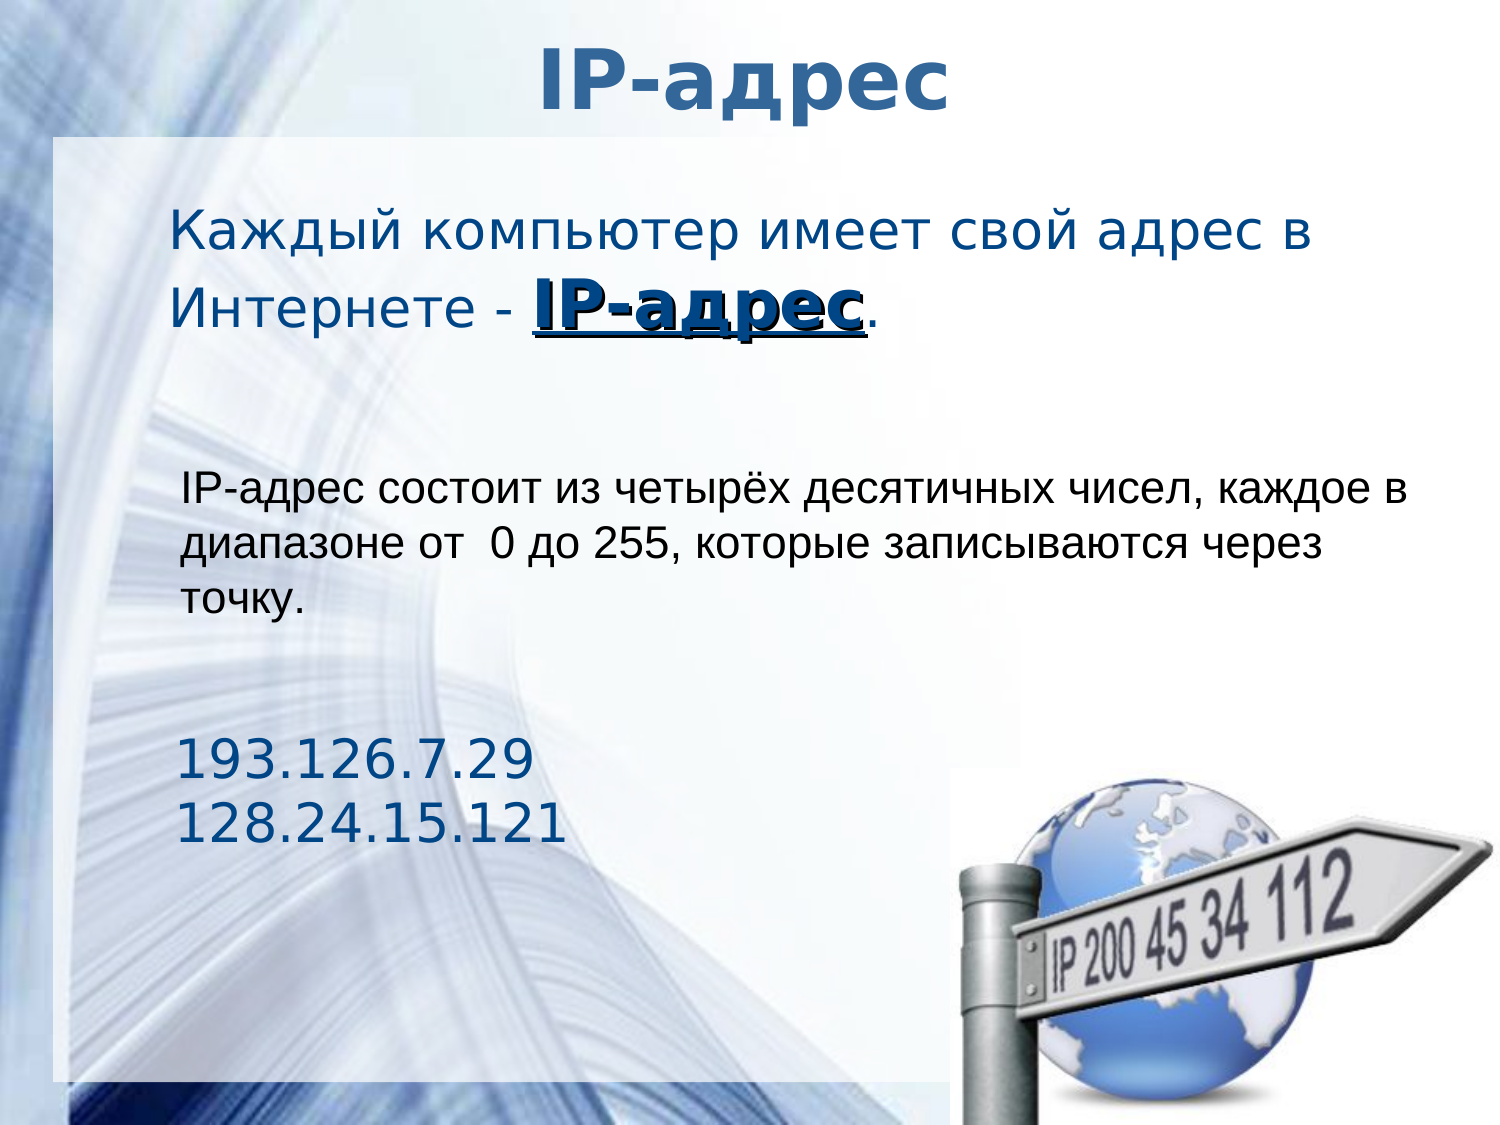

IP-адрес
Каждый компьютер имеет свой адрес в Интернете - IP-адрес.
IP-адрес состоит из четырёх десятичных чисел, каждое в диапазоне от 0 до 255, которые записываются через точку.
193.126.7.29
128.24.15.121